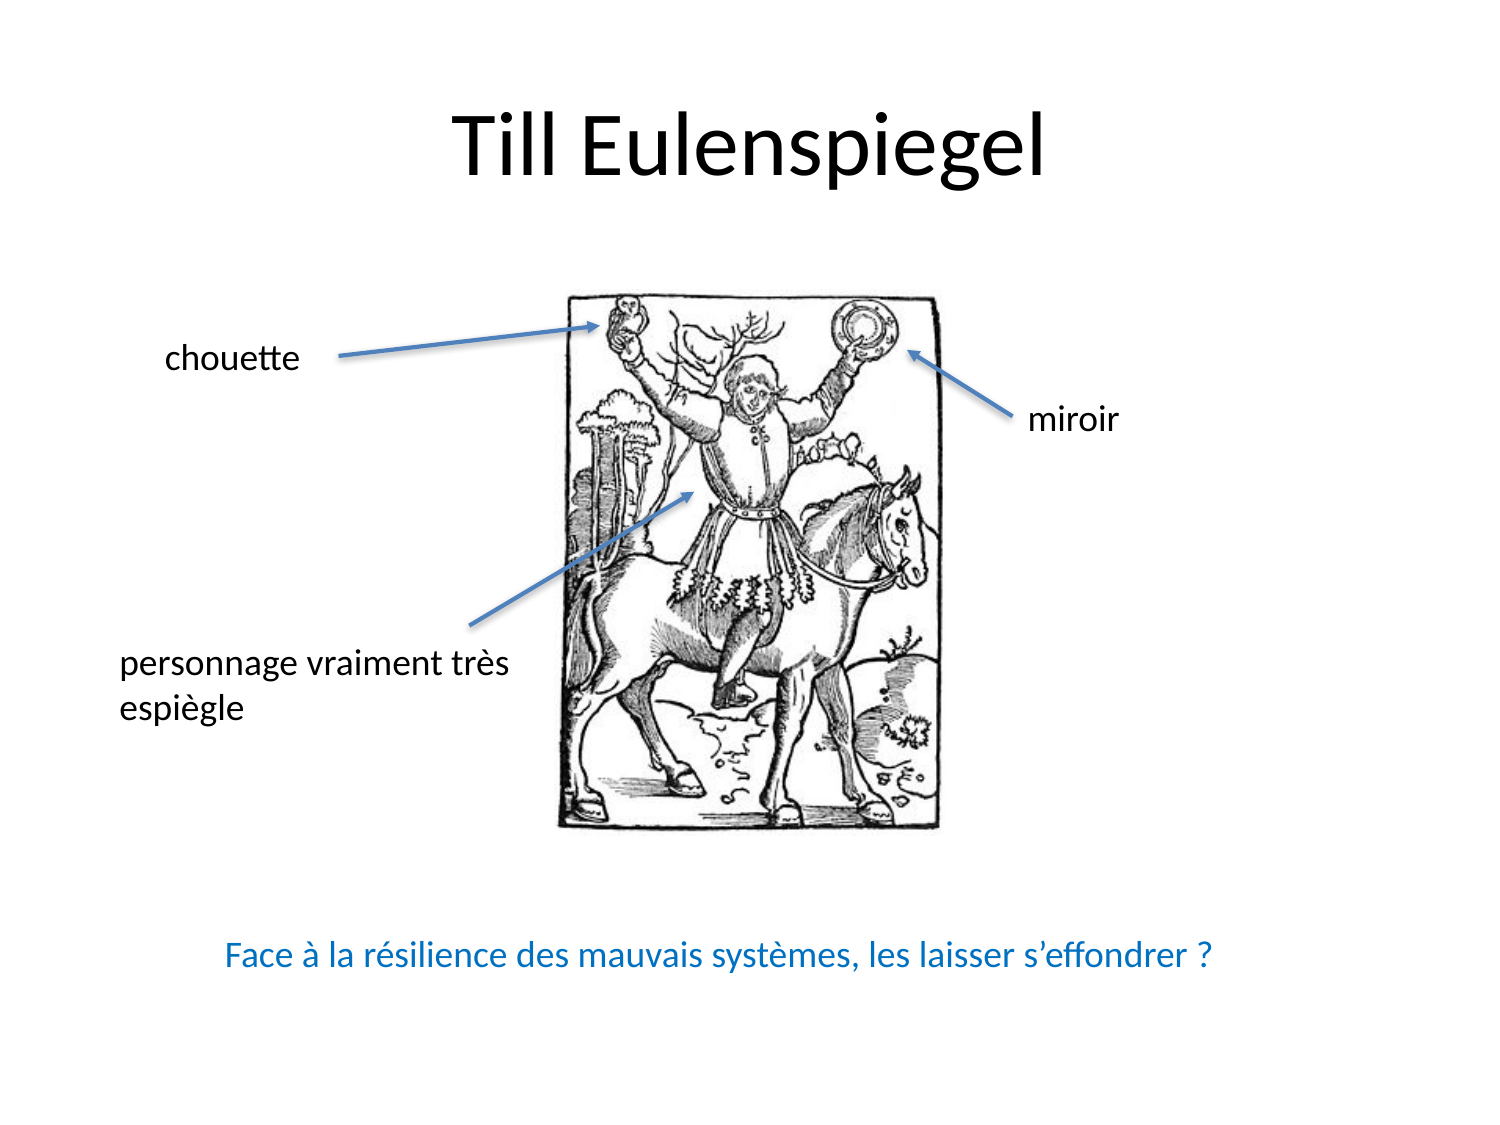

# Till Eulenspiegel
chouette
miroir
personnage vraiment très espiègle
Face à la résilience des mauvais systèmes, les laisser s’effondrer ?